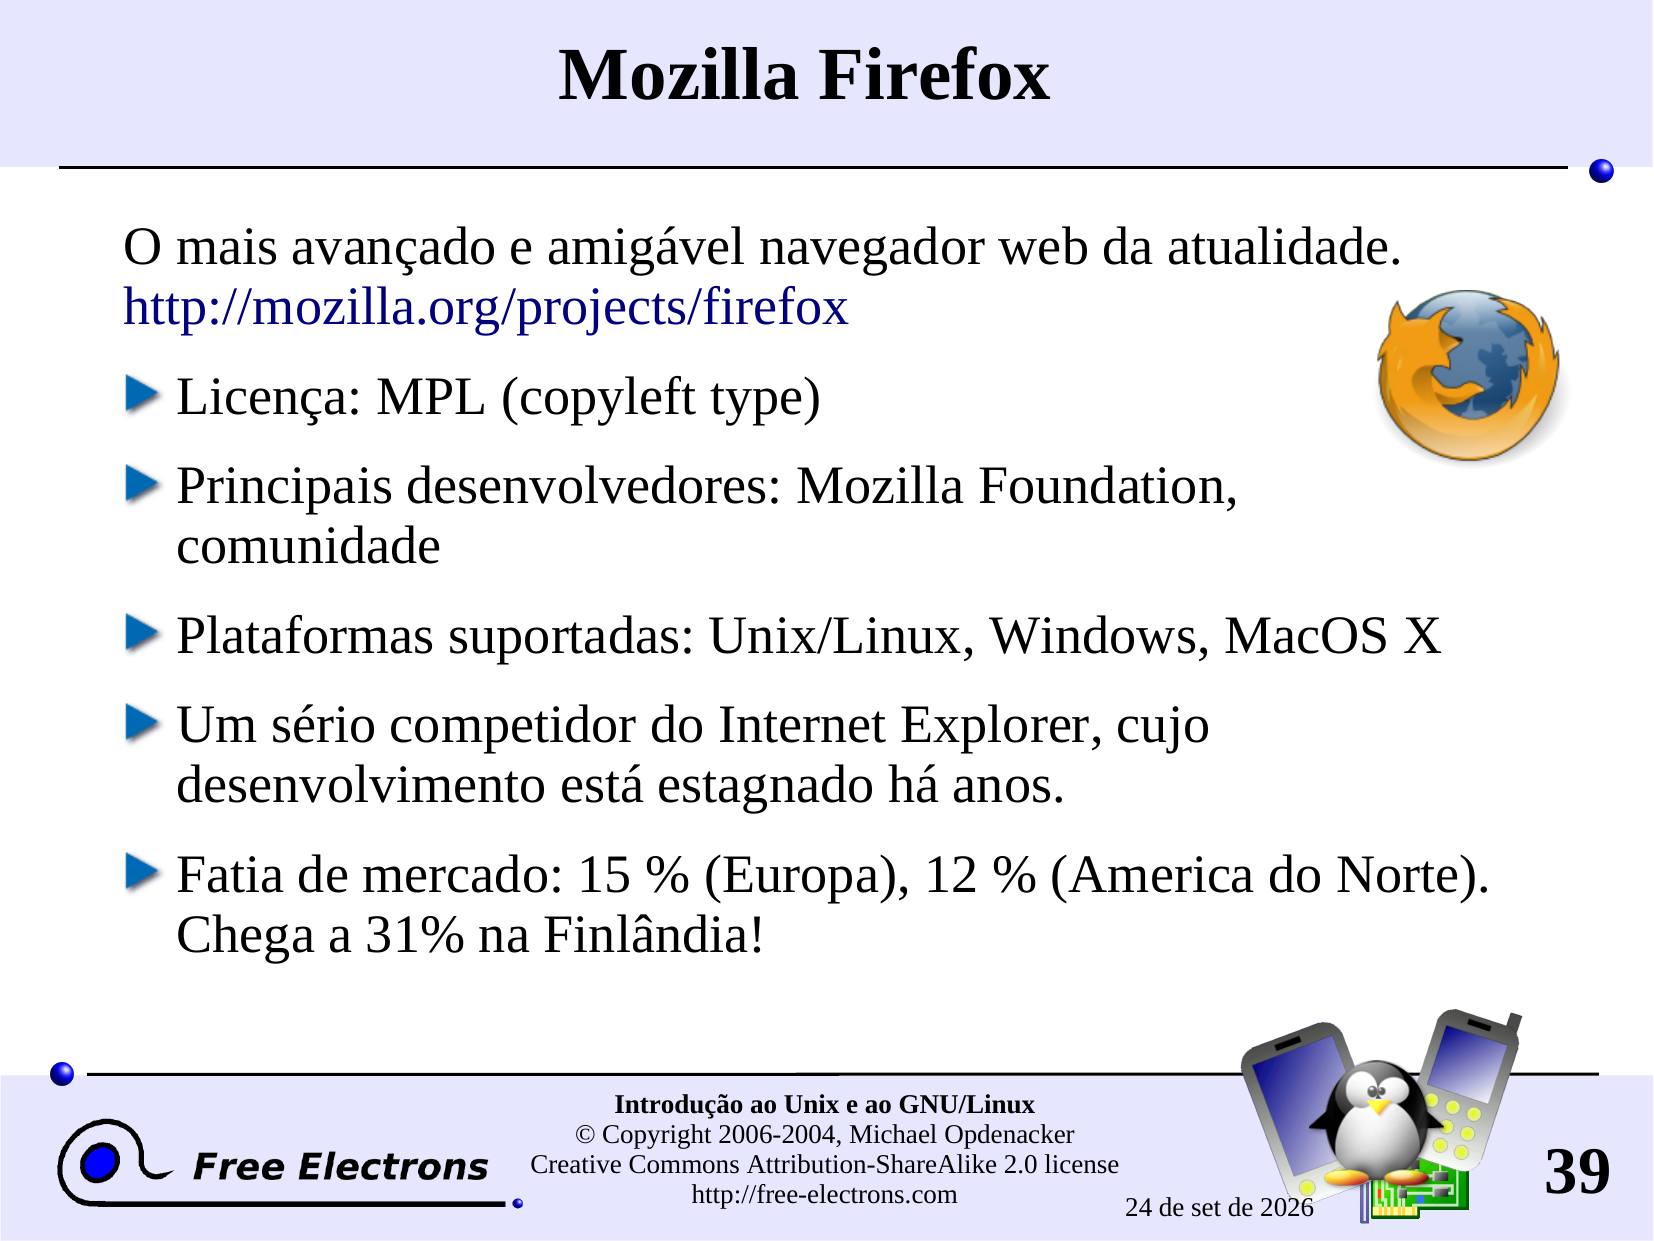

# Mozilla Firefox
O mais avançado e amigável navegador web da atualidade.
http://mozilla.org/projects/firefox
Licença: MPL (copyleft type)
Principais desenvolvedores: Mozilla Foundation, comunidade
Plataformas suportadas: Unix/Linux, Windows, MacOS X
Um sério competidor do Internet Explorer, cujo desenvolvimento está estagnado há anos.
Fatia de mercado: 15 % (Europa), 12 % (America do Norte).
Chega a 31% na Finlândia!